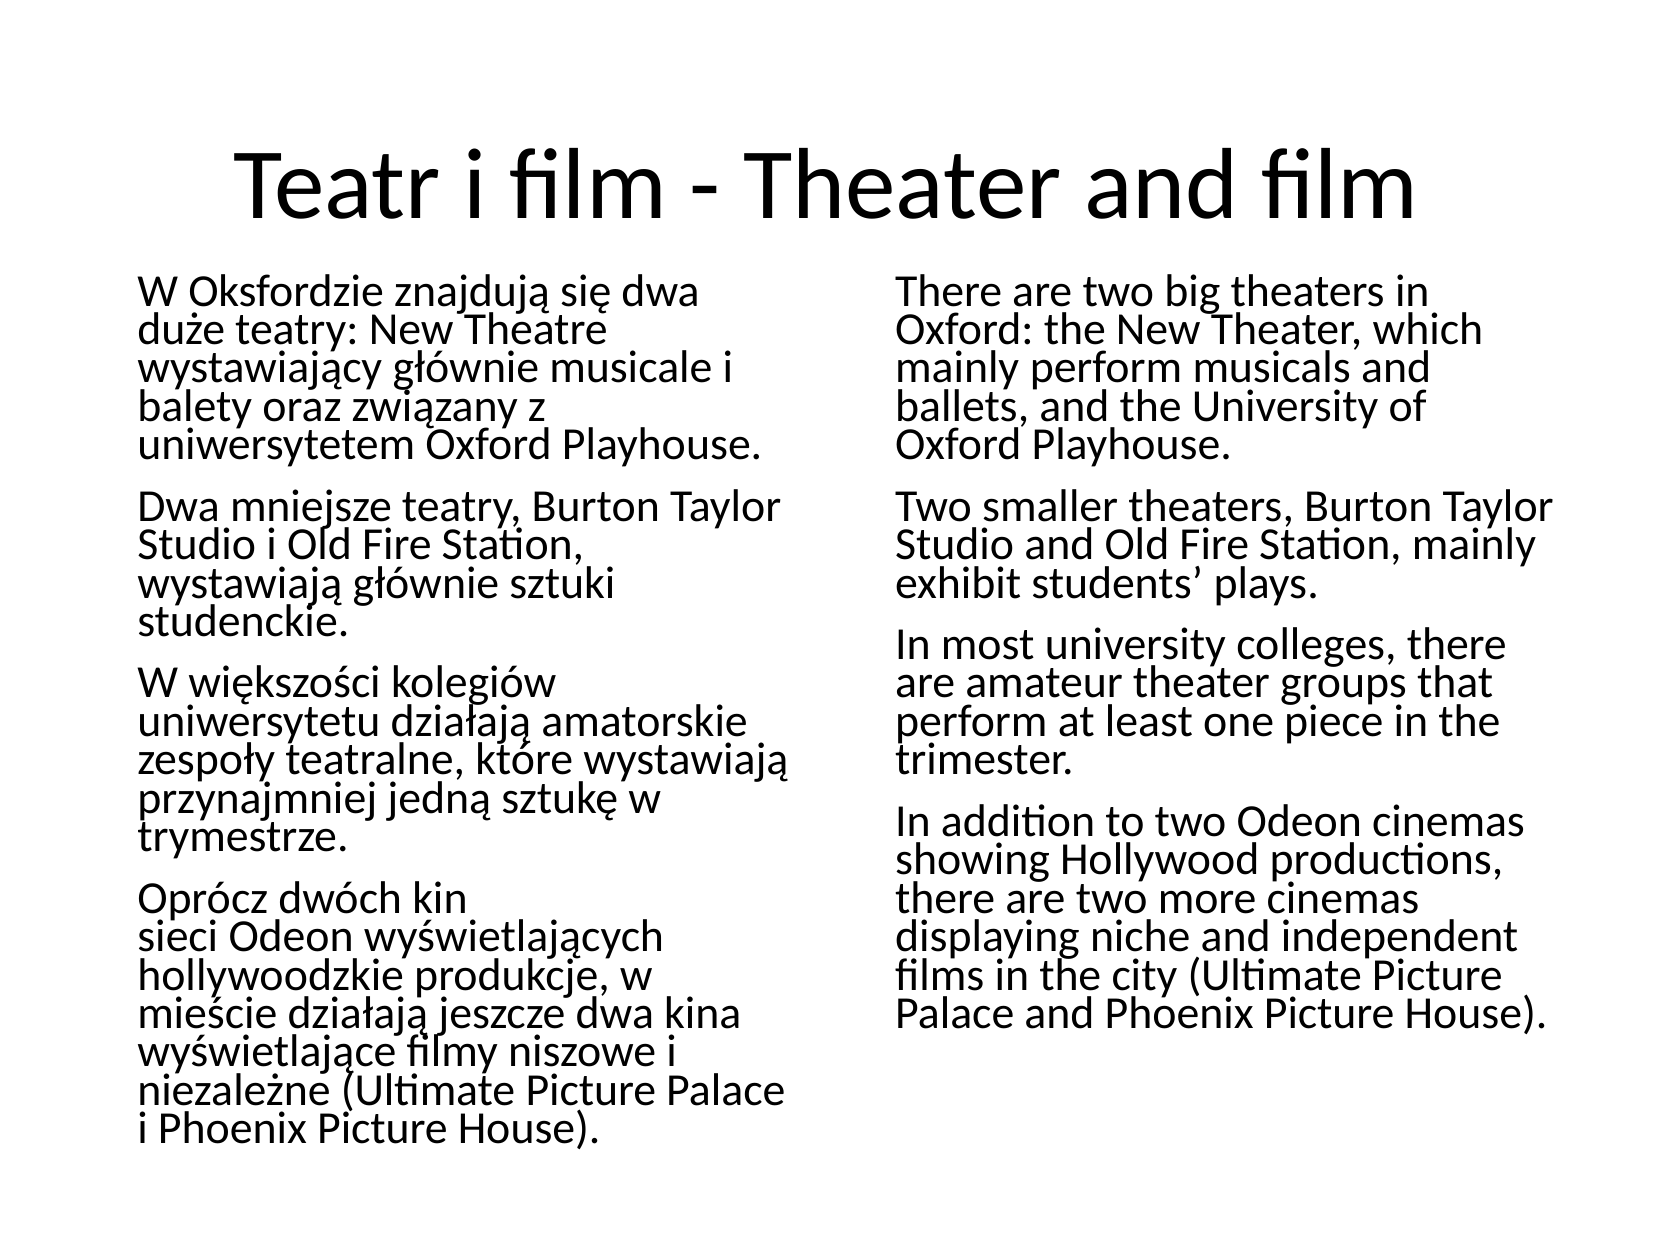

# Teatr i film - Theater and film
W Oksfordzie znajdują się dwa duże teatry: New Theatre wystawiający głównie musicale i balety oraz związany z uniwersytetem Oxford Playhouse.
Dwa mniejsze teatry, Burton Taylor Studio i Old Fire Station, wystawiają głównie sztuki studenckie.
W większości kolegiów uniwersytetu działają amatorskie zespoły teatralne, które wystawiają przynajmniej jedną sztukę w trymestrze.
Oprócz dwóch kin sieci Odeon wyświetlających hollywoodzkie produkcje, w mieście działają jeszcze dwa kina wyświetlające filmy niszowe i niezależne (Ultimate Picture Palace i Phoenix Picture House).
There are two big theaters in Oxford: the New Theater, which mainly perform musicals and ballets, and the University of Oxford Playhouse.
Two smaller theaters, Burton Taylor Studio and Old Fire Station, mainly exhibit students’ plays.
In most university colleges, there are amateur theater groups that perform at least one piece in the trimester.
In addition to two Odeon cinemas showing Hollywood productions, there are two more cinemas displaying niche and independent films in the city (Ultimate Picture Palace and Phoenix Picture House).